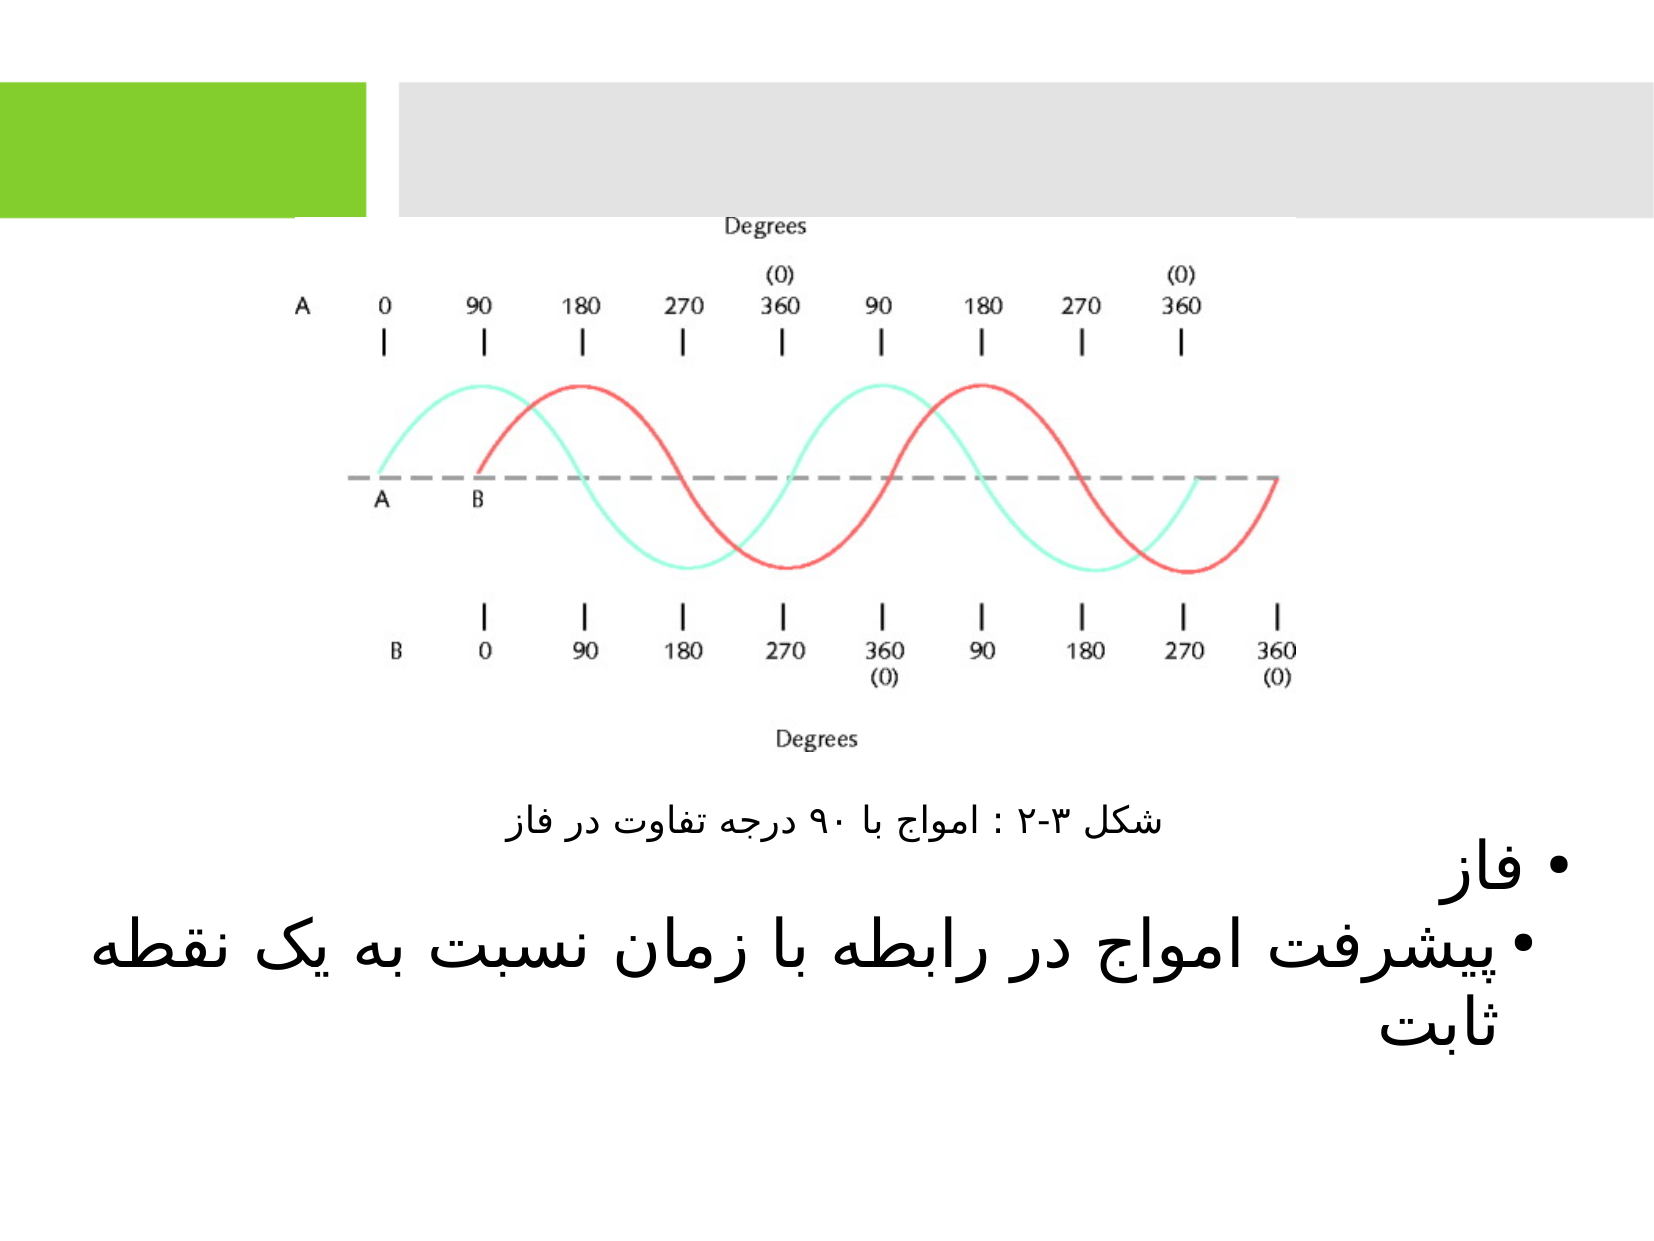

شکل ۳-۲ : امواج با ۹۰ درجه تفاوت در فاز
# فاز
پیشرفت امواج در رابطه با زمان نسبت به یک نقطه ثابت